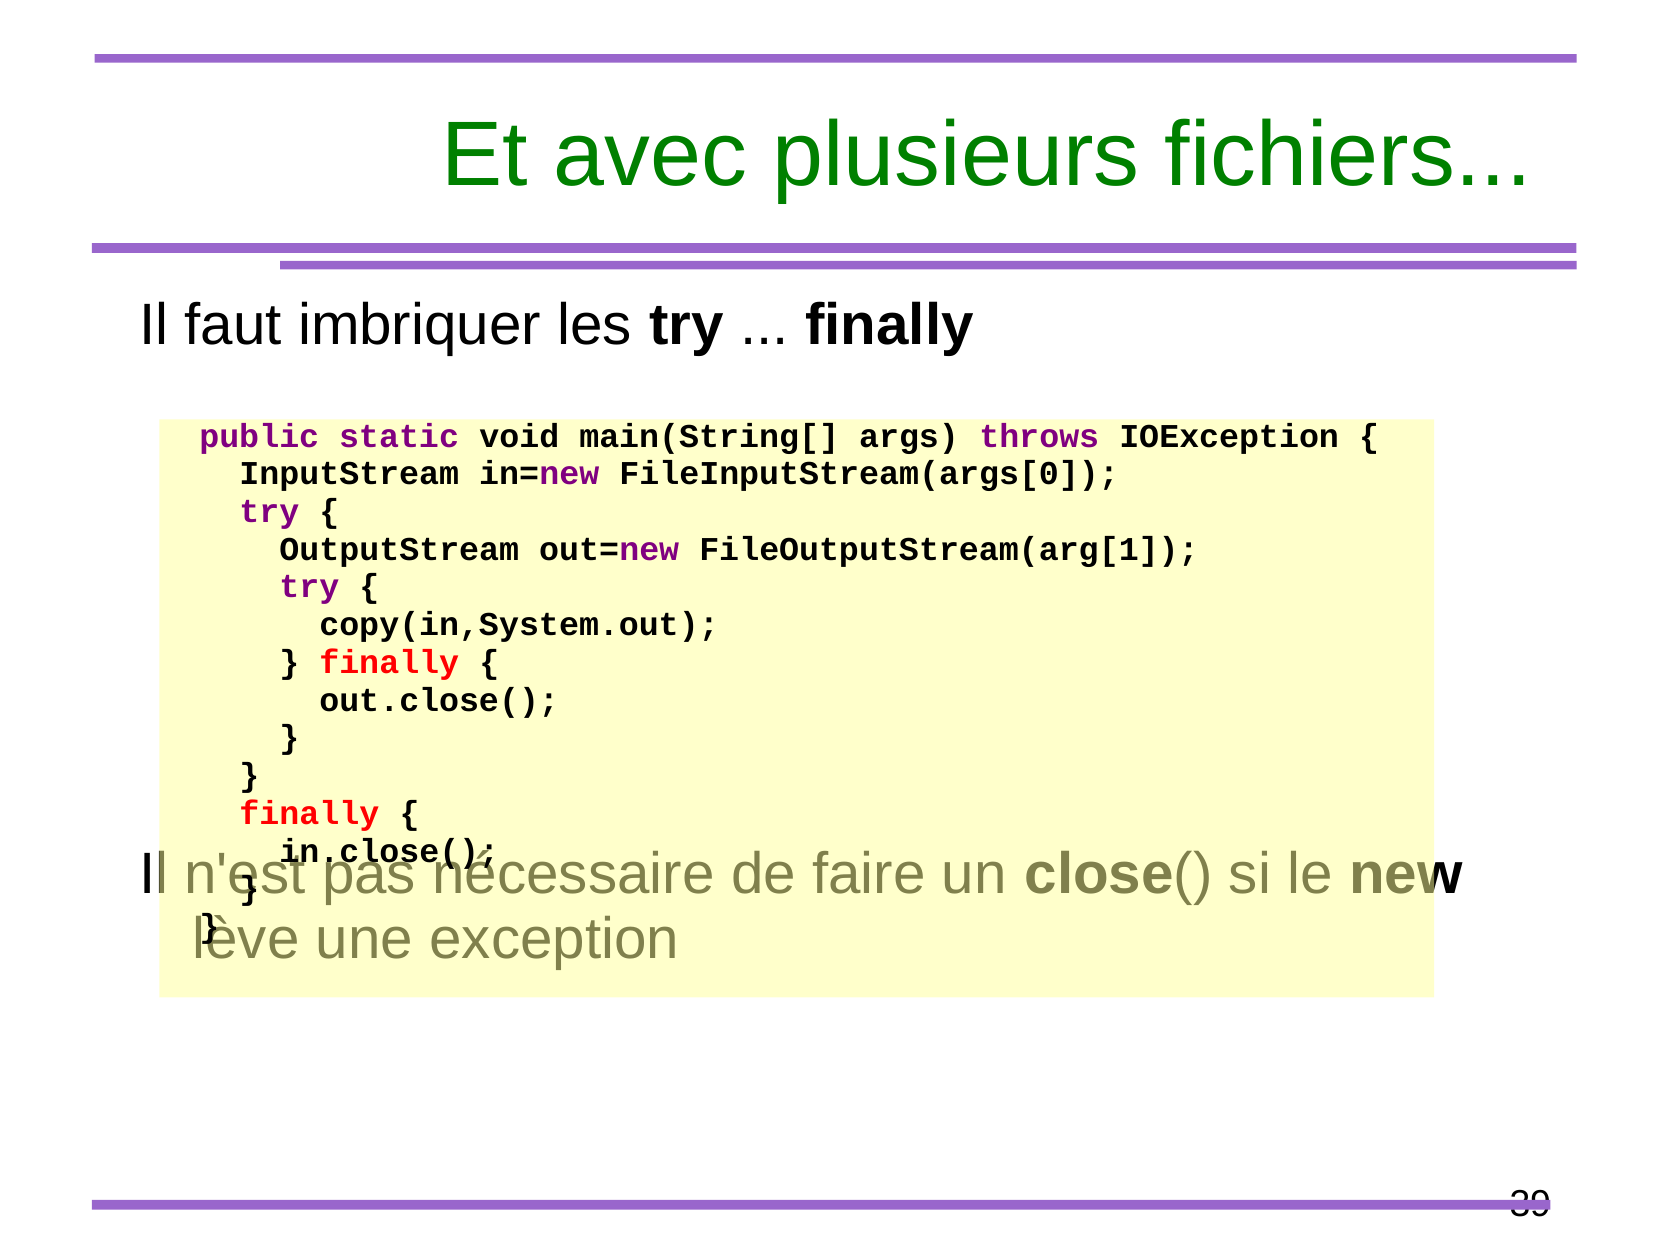

# Et avec plusieurs fichiers...
Il faut imbriquer les try ... finally
Il n'est pas nécessaire de faire un close() si le new lève une exception
 public static void main(String[] args) throws IOException {
 InputStream in=new FileInputStream(args[0]);
 try {
 OutputStream out=new FileOutputStream(arg[1]);
 try {
 copy(in,System.out);
 } finally {
 out.close();
 }
 }
 finally {
 in.close();
 }
 }